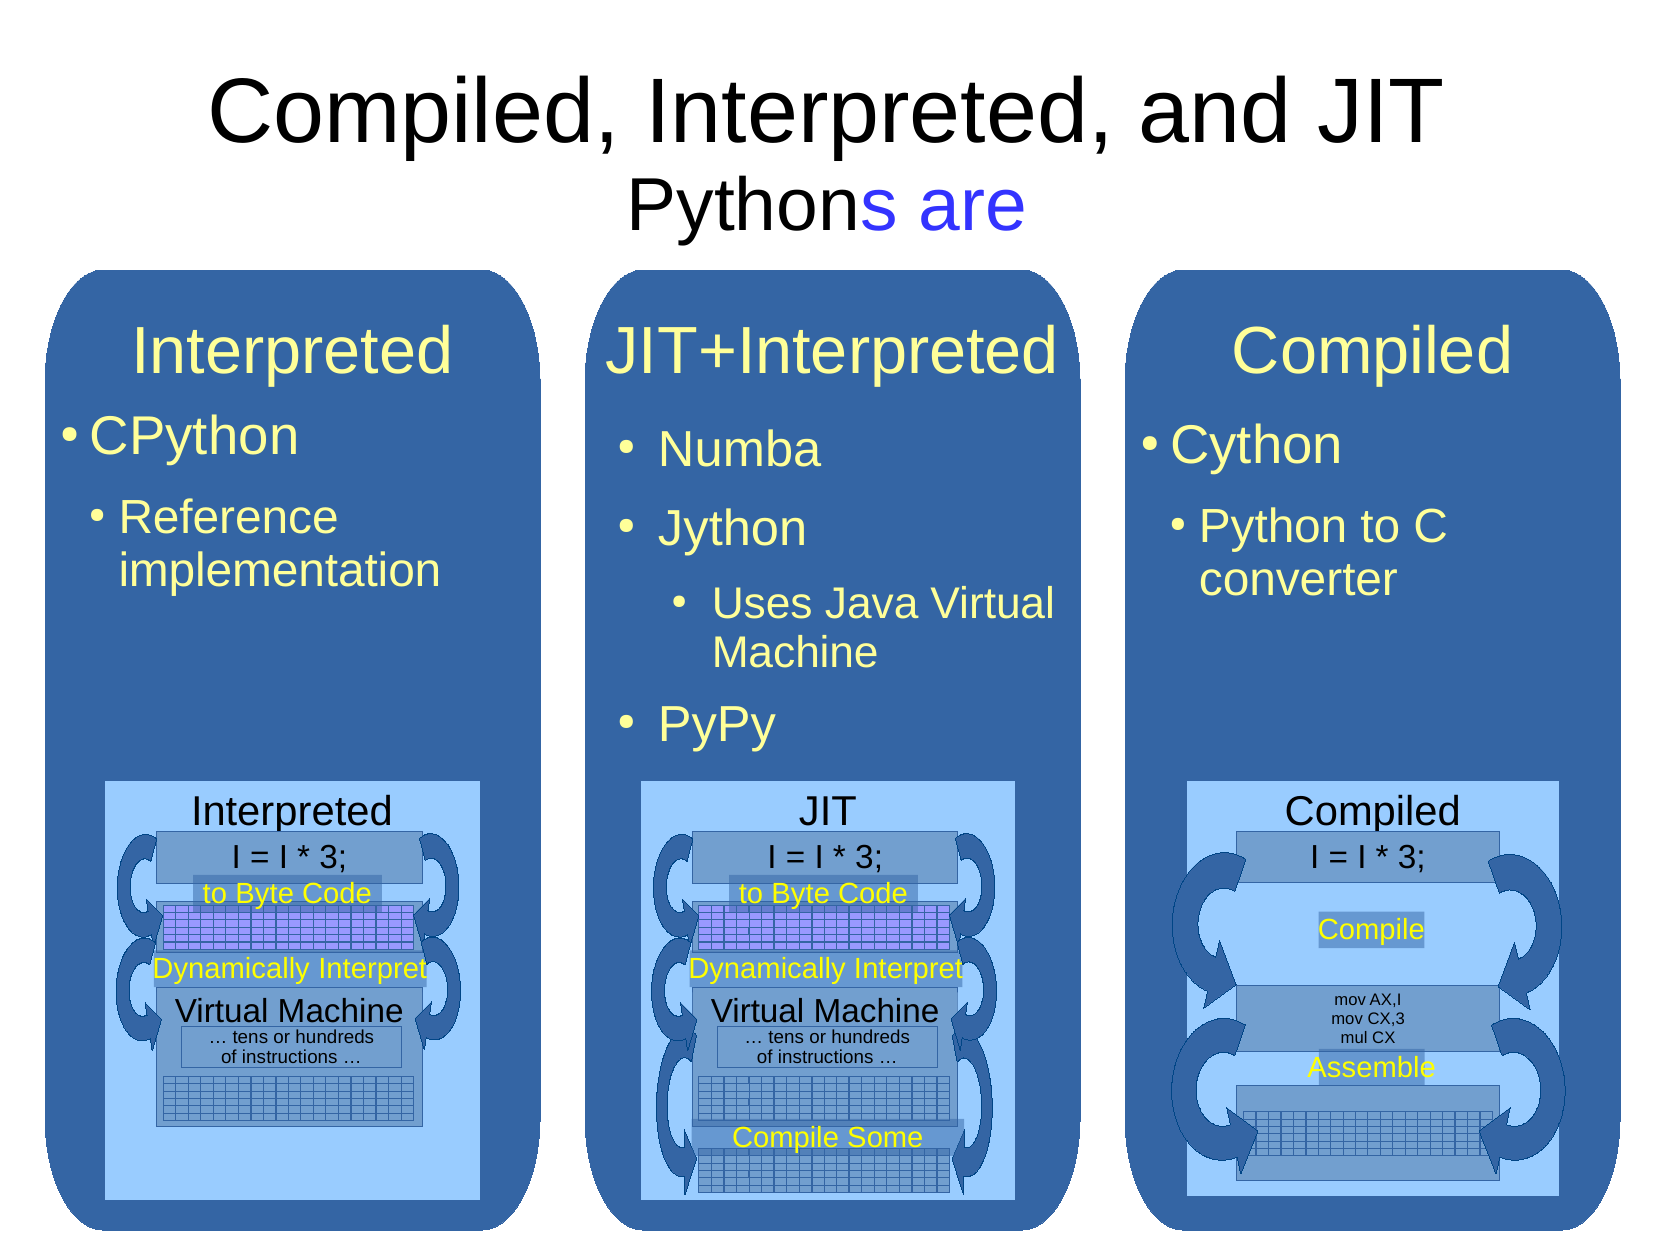

Compiled, Interpreted, and JIT
Pythons are
Interpreted
JIT+Interpreted
Compiled
CPython
Reference implementation
Cython
Python to C converter
# Numba
Jython
Uses Java Virtual Machine
PyPy
Interpreted
I = I * 3;
to Byte Code
Dynamically Interpret
Virtual Machine
… tens or hundreds
of instructions …
JIT
I = I * 3;
to Byte Code
Dynamically Interpret
Virtual Machine
… tens or hundreds
of instructions …
Compile Some
Compiled
I = I * 3;
Compile
mov AX,I
mov CX,3
mul CX
Assemble
15